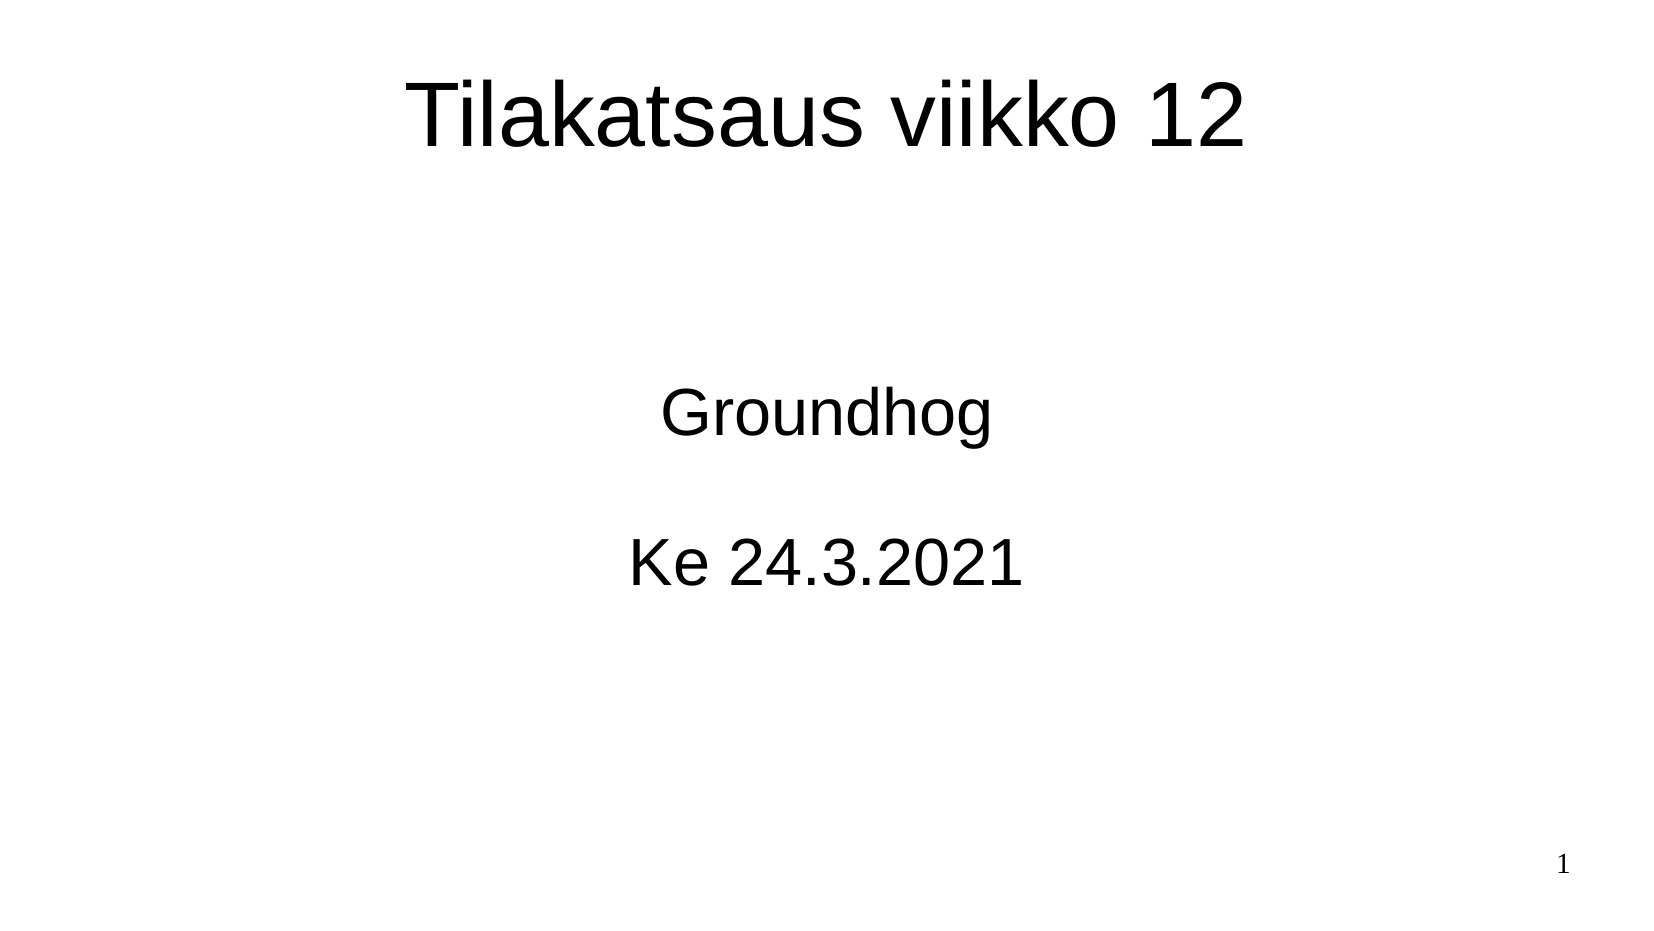

# Tilakatsaus viikko 12
Groundhog
Ke 24.3.2021
1